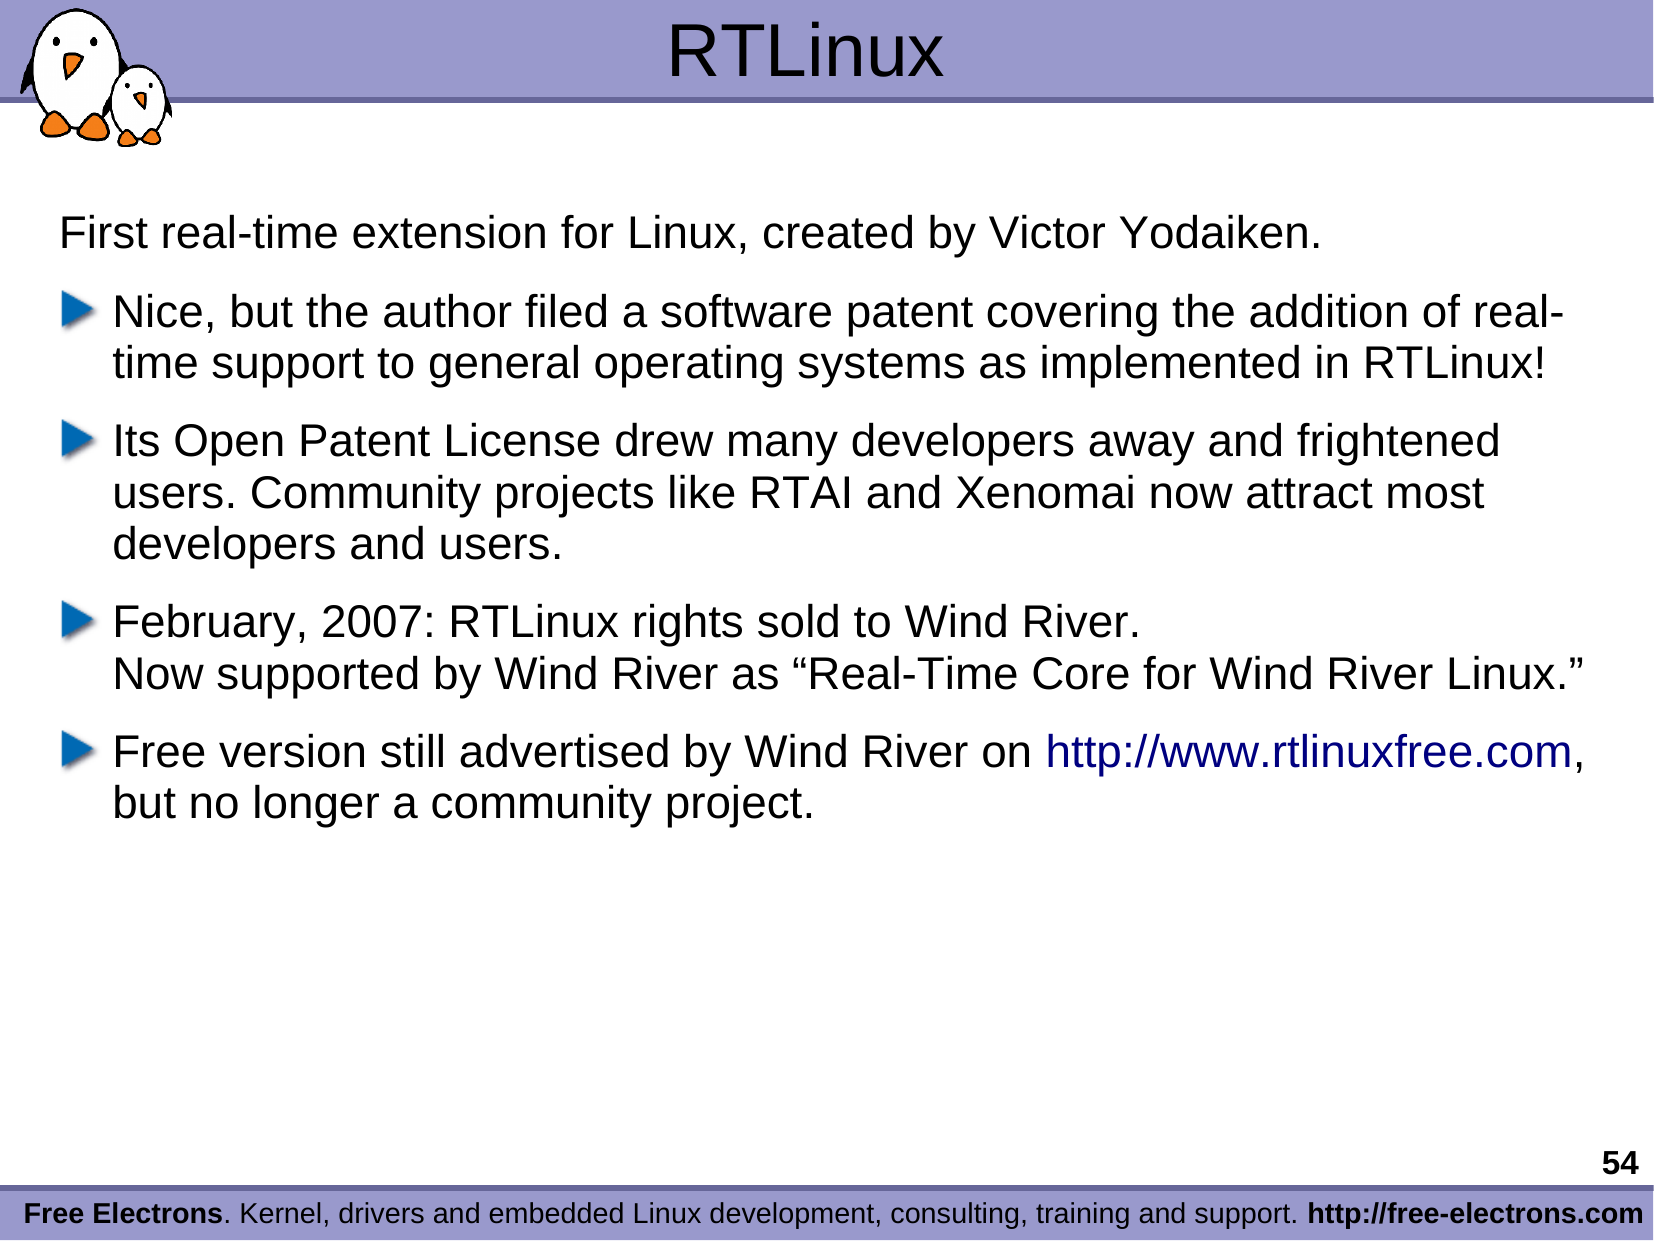

# RTLinux
First real-time extension for Linux, created by Victor Yodaiken.
Nice, but the author filed a software patent covering the addition of real-time support to general operating systems as implemented in RTLinux!
Its Open Patent License drew many developers away and frightened users. Community projects like RTAI and Xenomai now attract most developers and users.
February, 2007: RTLinux rights sold to Wind River.
Now supported by Wind River as “Real-Time Core for Wind River Linux.”
Free version still advertised by Wind River on http://www.rtlinuxfree.com,
but no longer a community project.